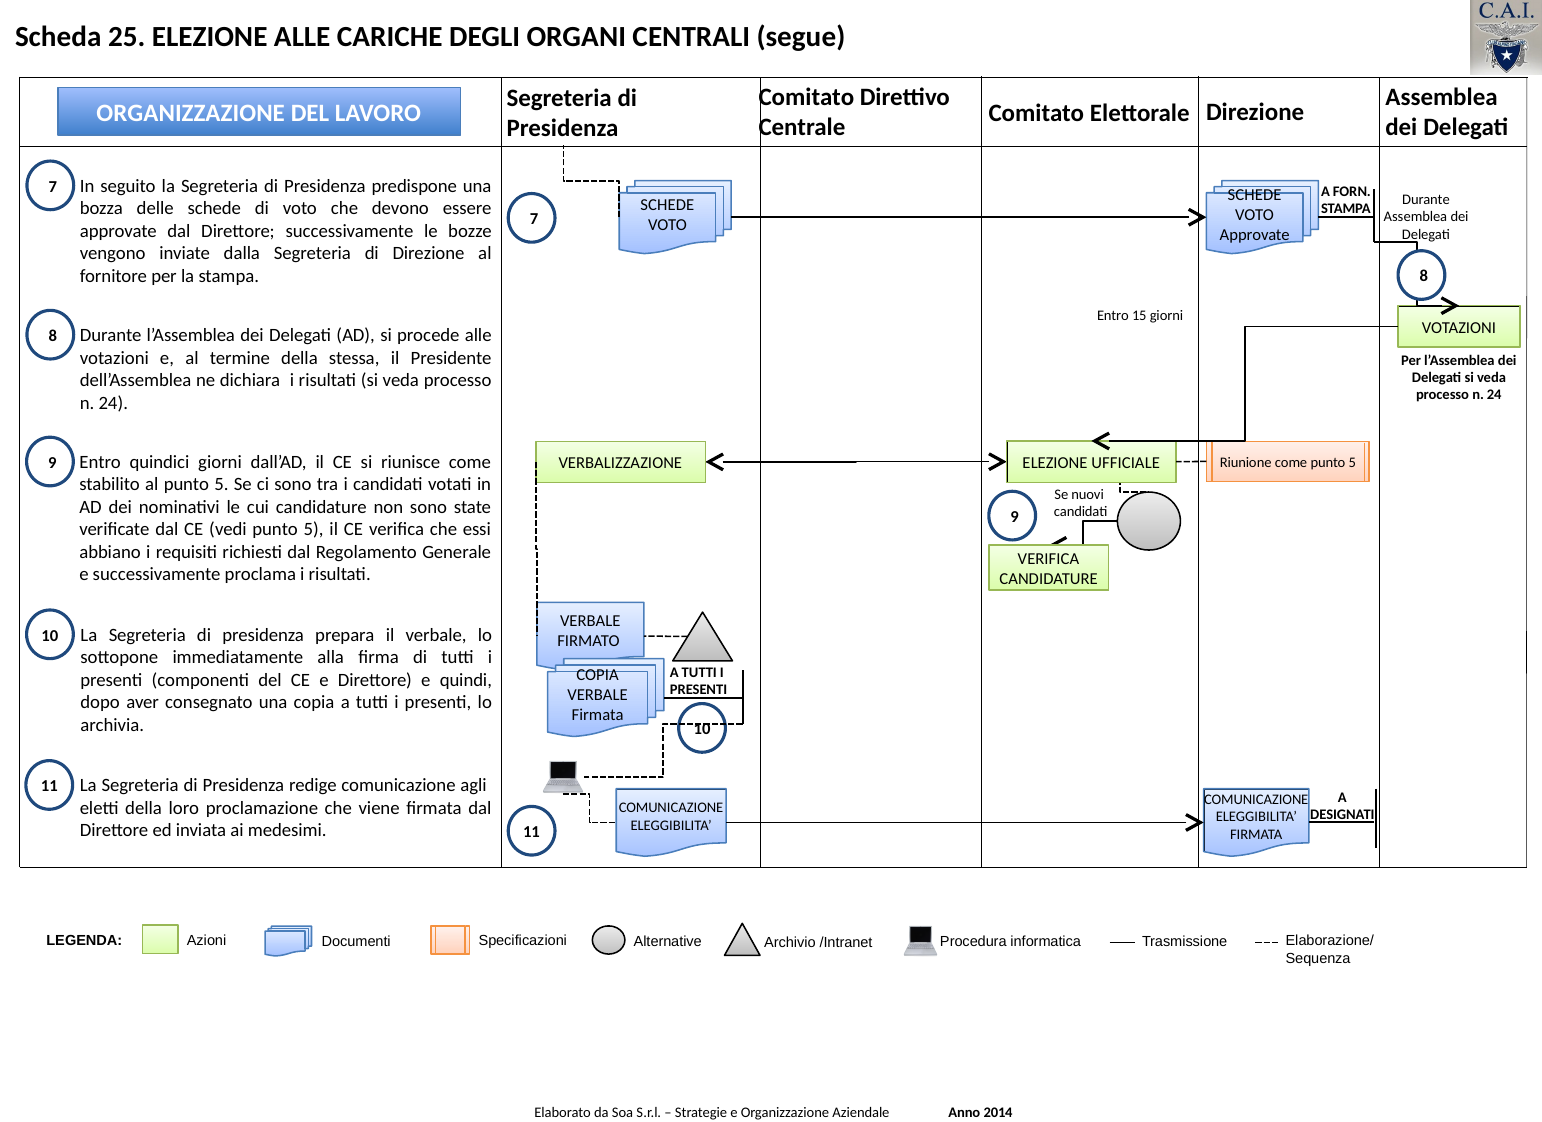

Scheda 25. ELEZIONE ALLE CARICHE DEGLI ORGANI CENTRALI (segue)
Direzione
Assemblea dei Delegati
Comitato Direttivo Centrale
Comitato Elettorale
Segreteria di Presidenza
ORGANIZZAZIONE DEL LAVORO
7
In seguito la Segreteria di Presidenza predispone una bozza delle schede di voto che devono essere approvate dal Direttore; successivamente le bozze vengono inviate dalla Segreteria di Direzione al fornitore per la stampa.
A FORN.
STAMPA
SCHEDE VOTO
SCHEDE VOTO
Approvate
Durante Assemblea dei Delegati
7
8
Entro 15 giorni
VOTAZIONI
8
Durante l’Assemblea dei Delegati (AD), si procede alle votazioni e, al termine della stessa, il Presidente dell’Assemblea ne dichiara i risultati (si veda processo n. 24).
Per l’Assemblea dei Delegati si veda processo n. 24
9
ELEZIONE UFFICIALE
VERBALIZZAZIONE
Riunione come punto 5
Entro quindici giorni dall’AD, il CE si riunisce come stabilito al punto 5. Se ci sono tra i candidati votati in AD dei nominativi le cui candidature non sono state verificate dal CE (vedi punto 5), il CE verifica che essi abbiano i requisiti richiesti dal Regolamento Generale e successivamente proclama i risultati.
Se nuovi
candidati
9
VERIFICA CANDIDATURE
VERBALE
FIRMATO
10
La Segreteria di presidenza prepara il verbale, lo sottopone immediatamente alla firma di tutti i presenti (componenti del CE e Direttore) e quindi, dopo aver consegnato una copia a tutti i presenti, lo archivia.
A TUTTI I
PRESENTI
COPIA
VERBALE
Firmata
10
11
La Segreteria di Presidenza redige comunicazione agli eletti della loro proclamazione che viene firmata dal Direttore ed inviata ai medesimi.
A
DESIGNATI
COMUNICAZIONE ELEGGIBILITA’
COMUNICAZIONE ELEGGIBILITA’
FIRMATA
11
LEGENDA:
Azioni
Elaborazione/Sequenza
Documenti
Procedura informatica
Trasmissione
Specificazioni
Alternative
Archivio /Intranet
Elaborato da Soa S.r.l. – Strategie e Organizzazione Aziendale Anno 2014